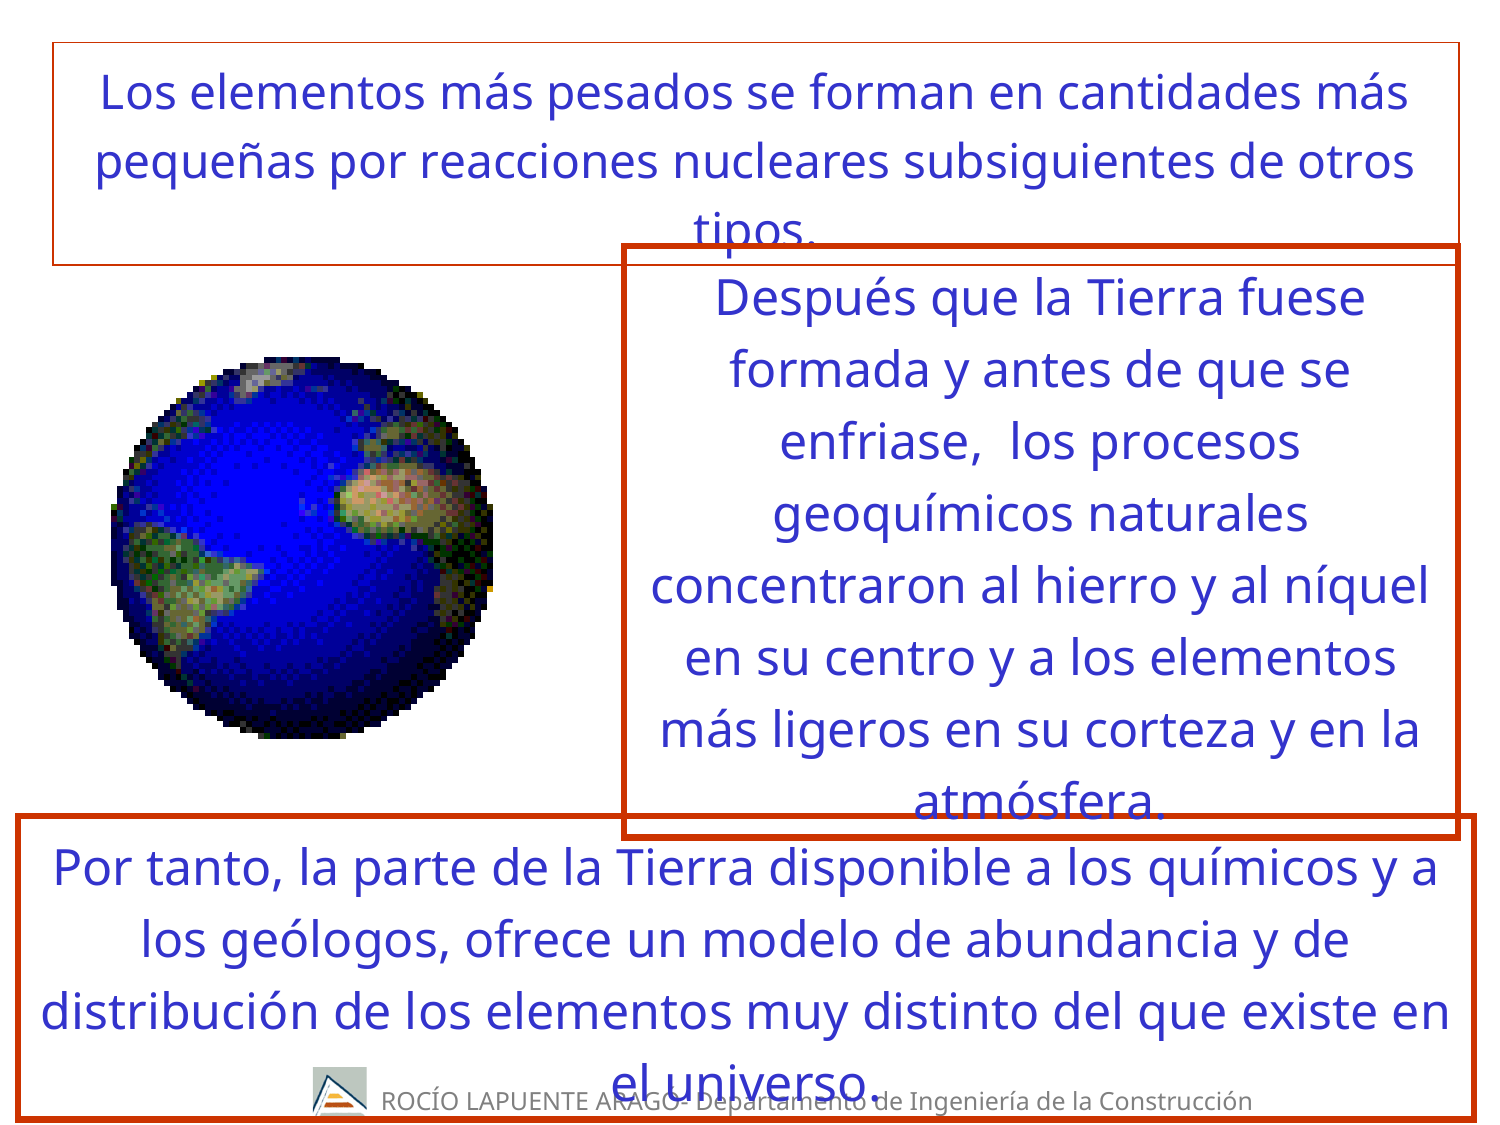

Los elementos más pesados se forman en cantidades más pequeñas por reacciones nucleares subsiguientes de otros tipos.
Después que la Tierra fuese formada y antes de que se enfriase, los procesos geoquímicos naturales concentraron al hierro y al níquel en su centro y a los elementos más ligeros en su corteza y en la atmósfera.
Por tanto, la parte de la Tierra disponible a los químicos y a los geólogos, ofrece un modelo de abundancia y de distribución de los elementos muy distinto del que existe en el universo.